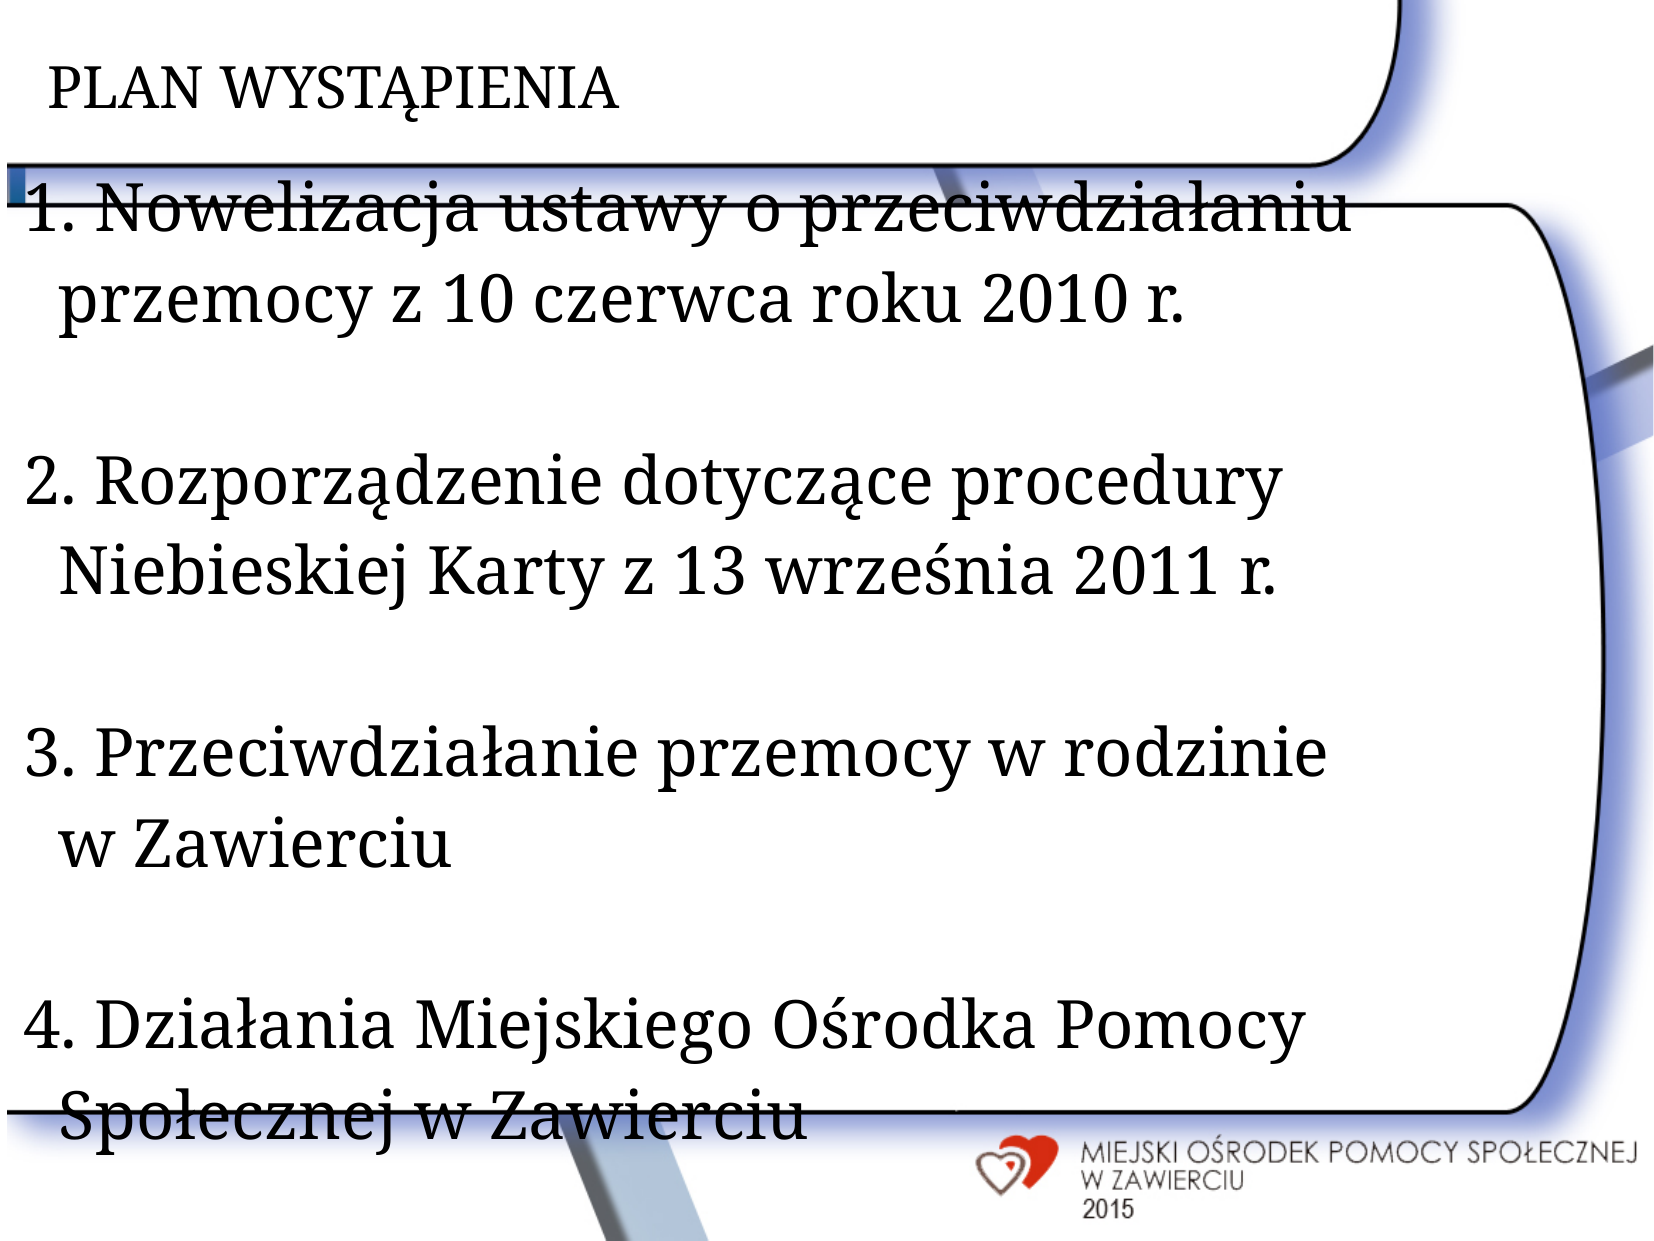

# PLAN WYSTĄPIENIA
 Nowelizacja ustawy o przeciwdziałaniu przemocy z 10 czerwca roku 2010 r.
 Rozporządzenie dotyczące procedury Niebieskiej Karty z 13 września 2011 r.
 Przeciwdziałanie przemocy w rodzinie w Zawierciu
 Działania Miejskiego Ośrodka Pomocy Społecznej w Zawierciu